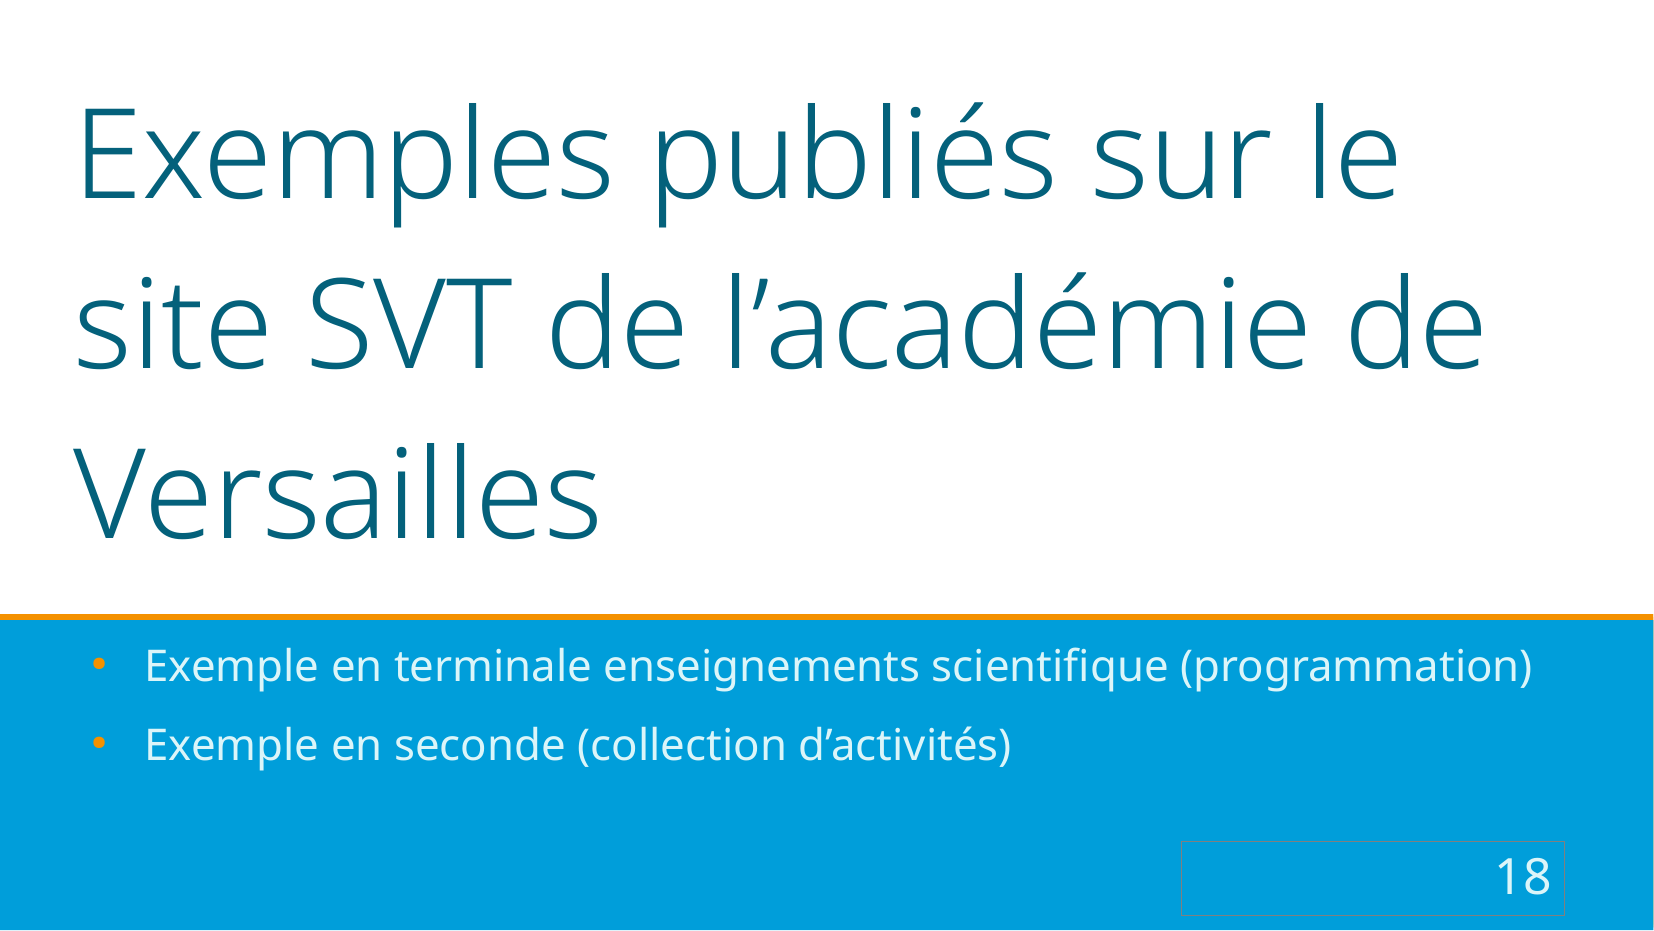

# Exemples publiés sur le site SVT de l’académie de Versailles
Exemple en terminale enseignements scientifique (programmation)
Exemple en seconde (collection d’activités)
18